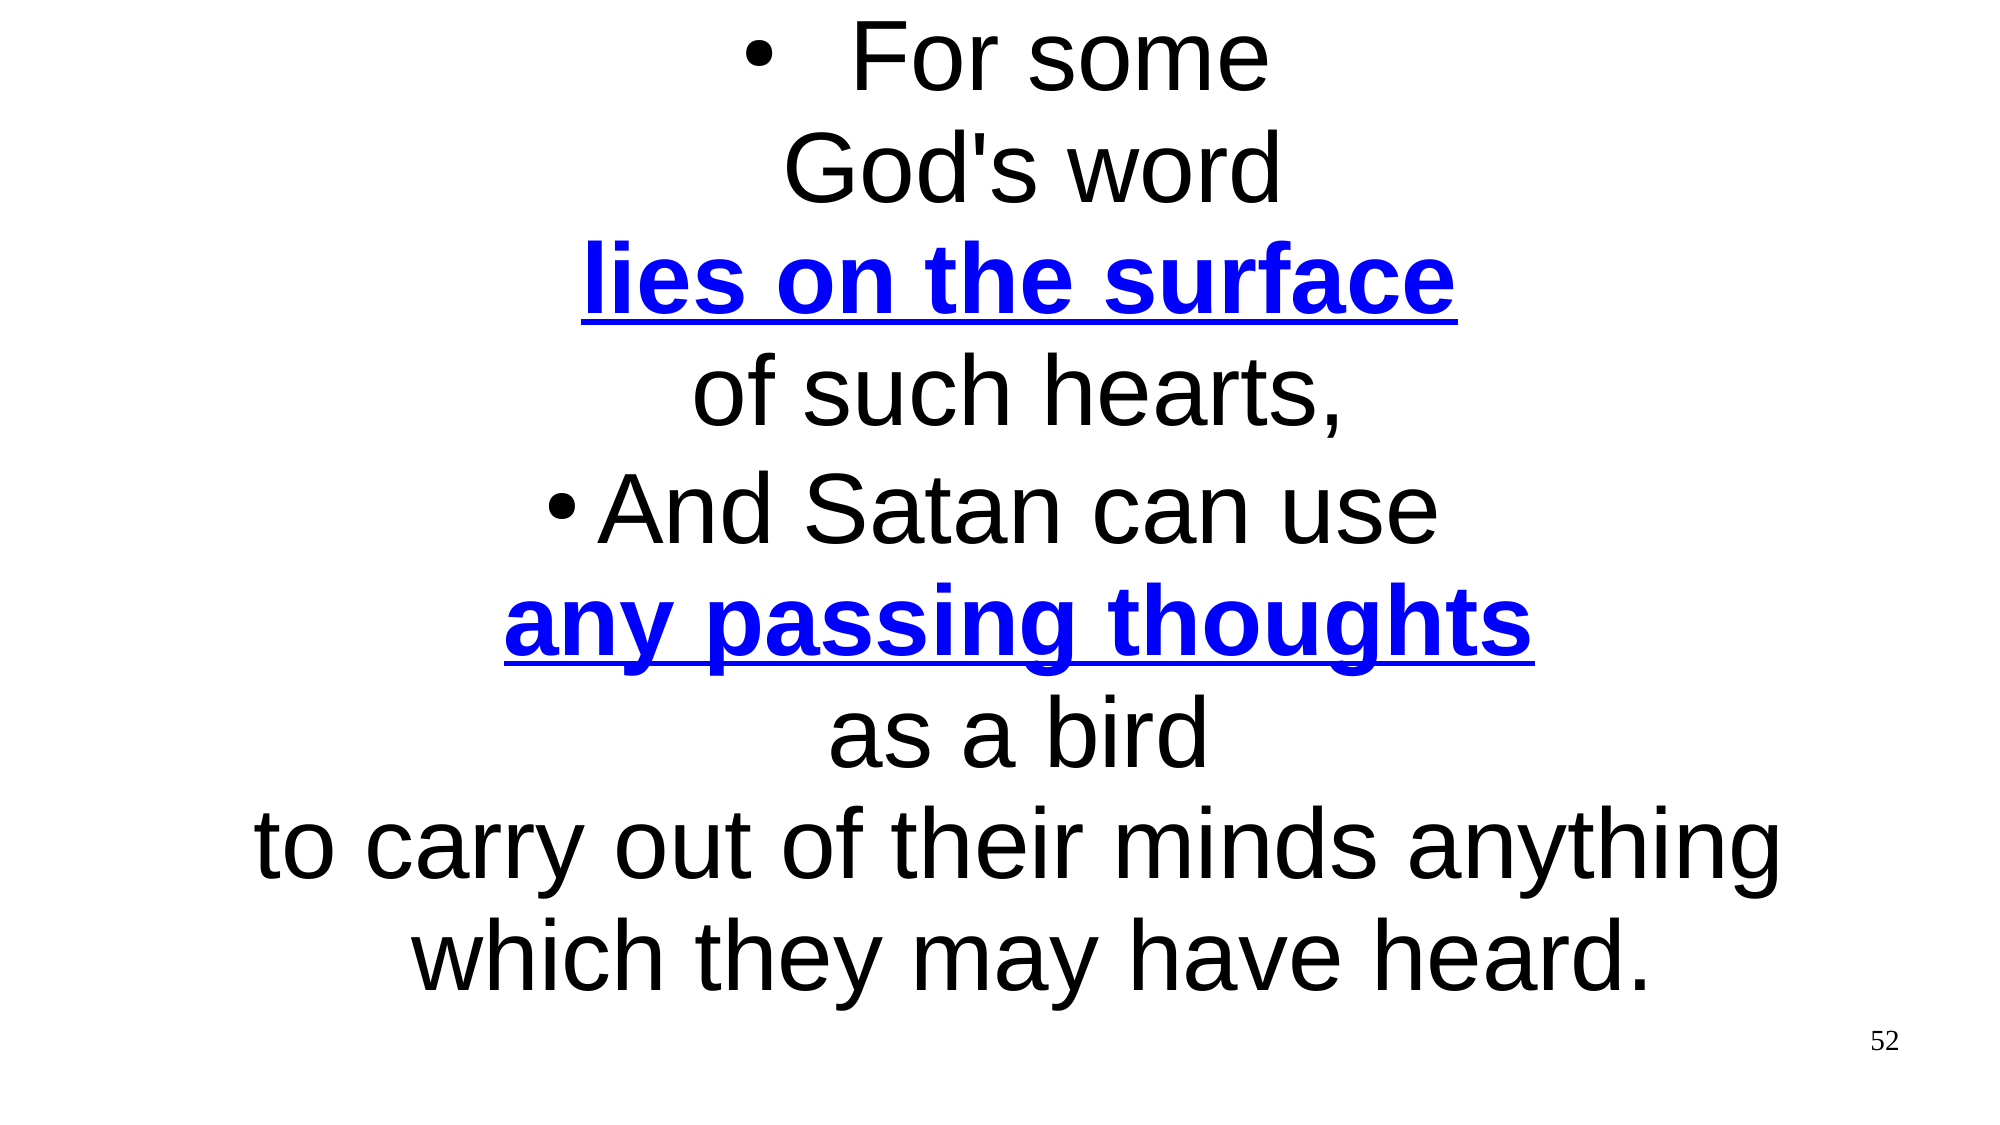

# For some God's word lies on the surface of such hearts,
And Satan can use
any passing thoughts
as a bird
to carry out of their minds anything
which they may have heard.
52